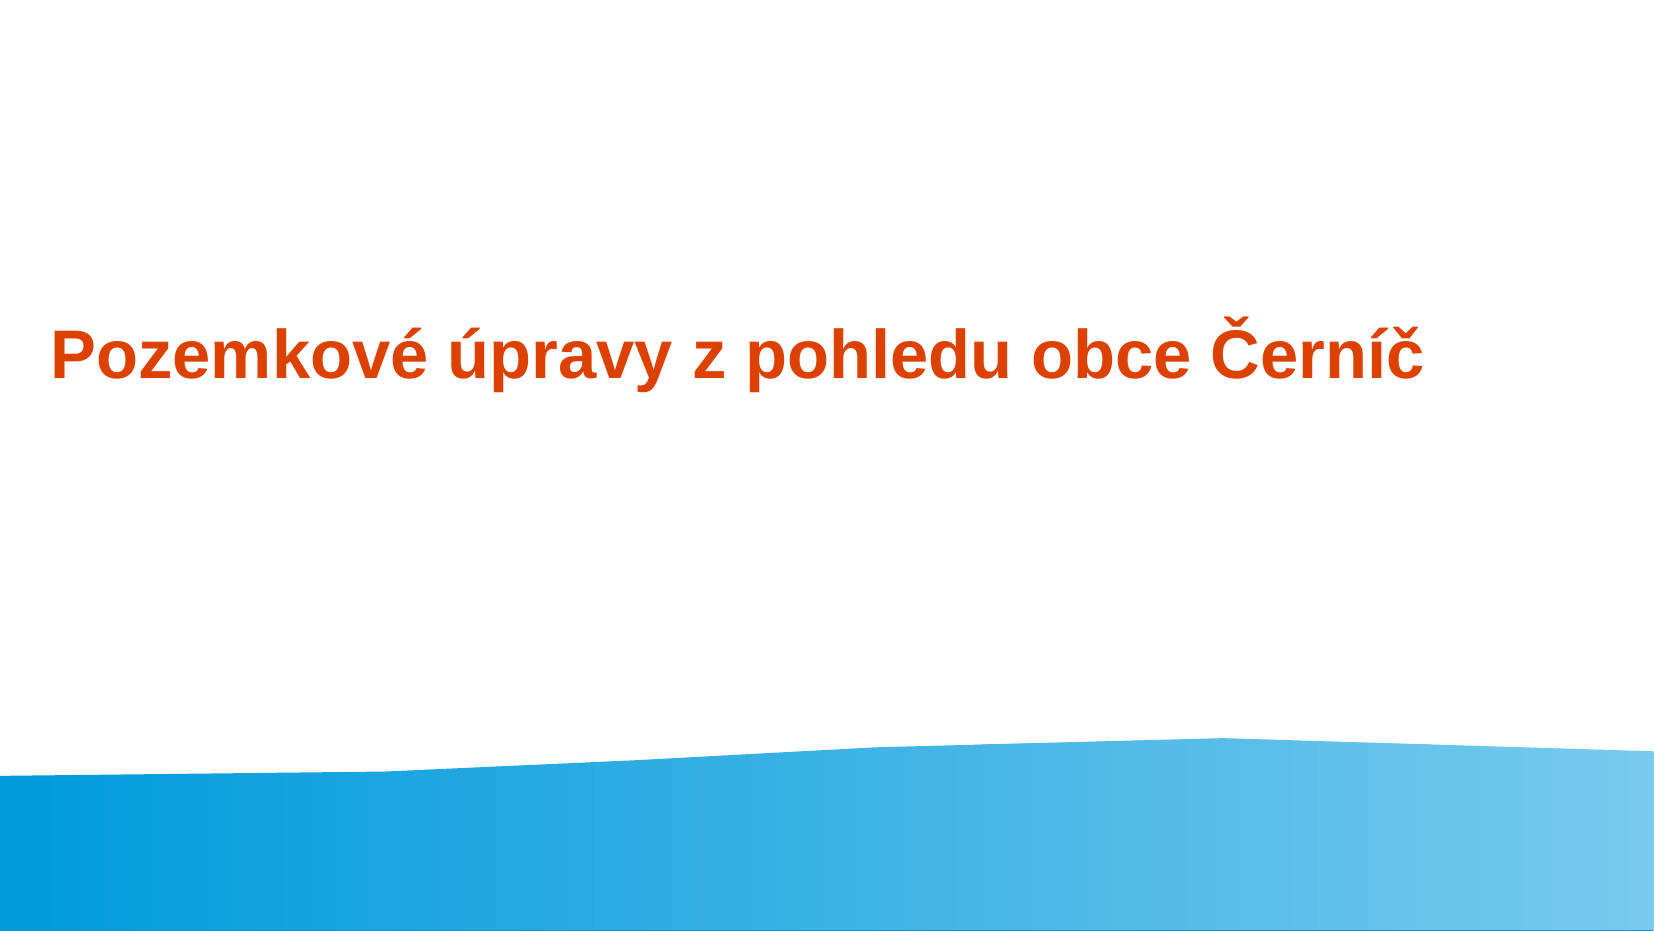

# Pozemkové úpravy z pohledu obce Černíč